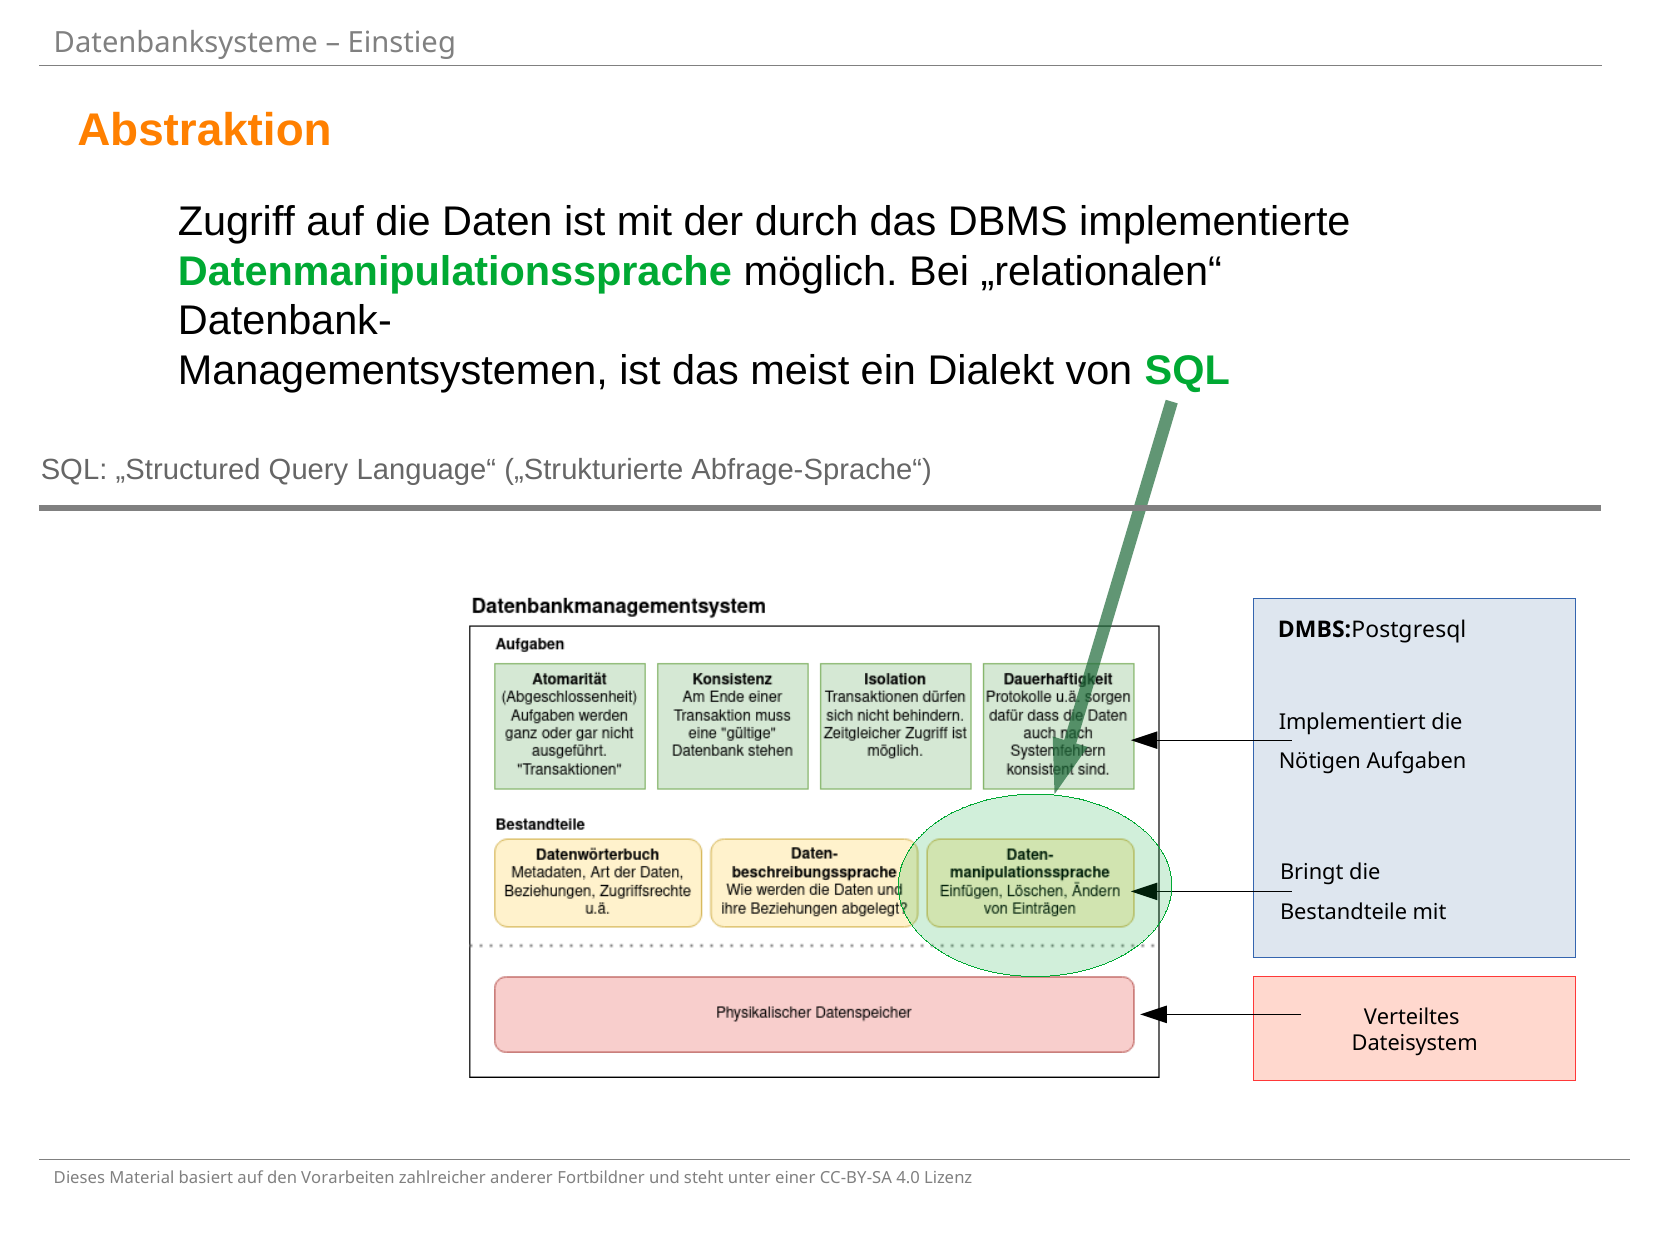

Datenbanksysteme – Einstieg
Abstraktion
Zugriff auf die Daten ist mit der durch das DBMS implementierte
Datenmanipulationssprache möglich. Bei „relationalen“ Datenbank-
Managementsystemen, ist das meist ein Dialekt von SQL
SQL: „Structured Query Language“ („Strukturierte Abfrage-Sprache“)
DMBS:Postgresql
Implementiert die
Nötigen Aufgaben
Bringt die
Bestandteile mit
Verteiltes
Dateisystem